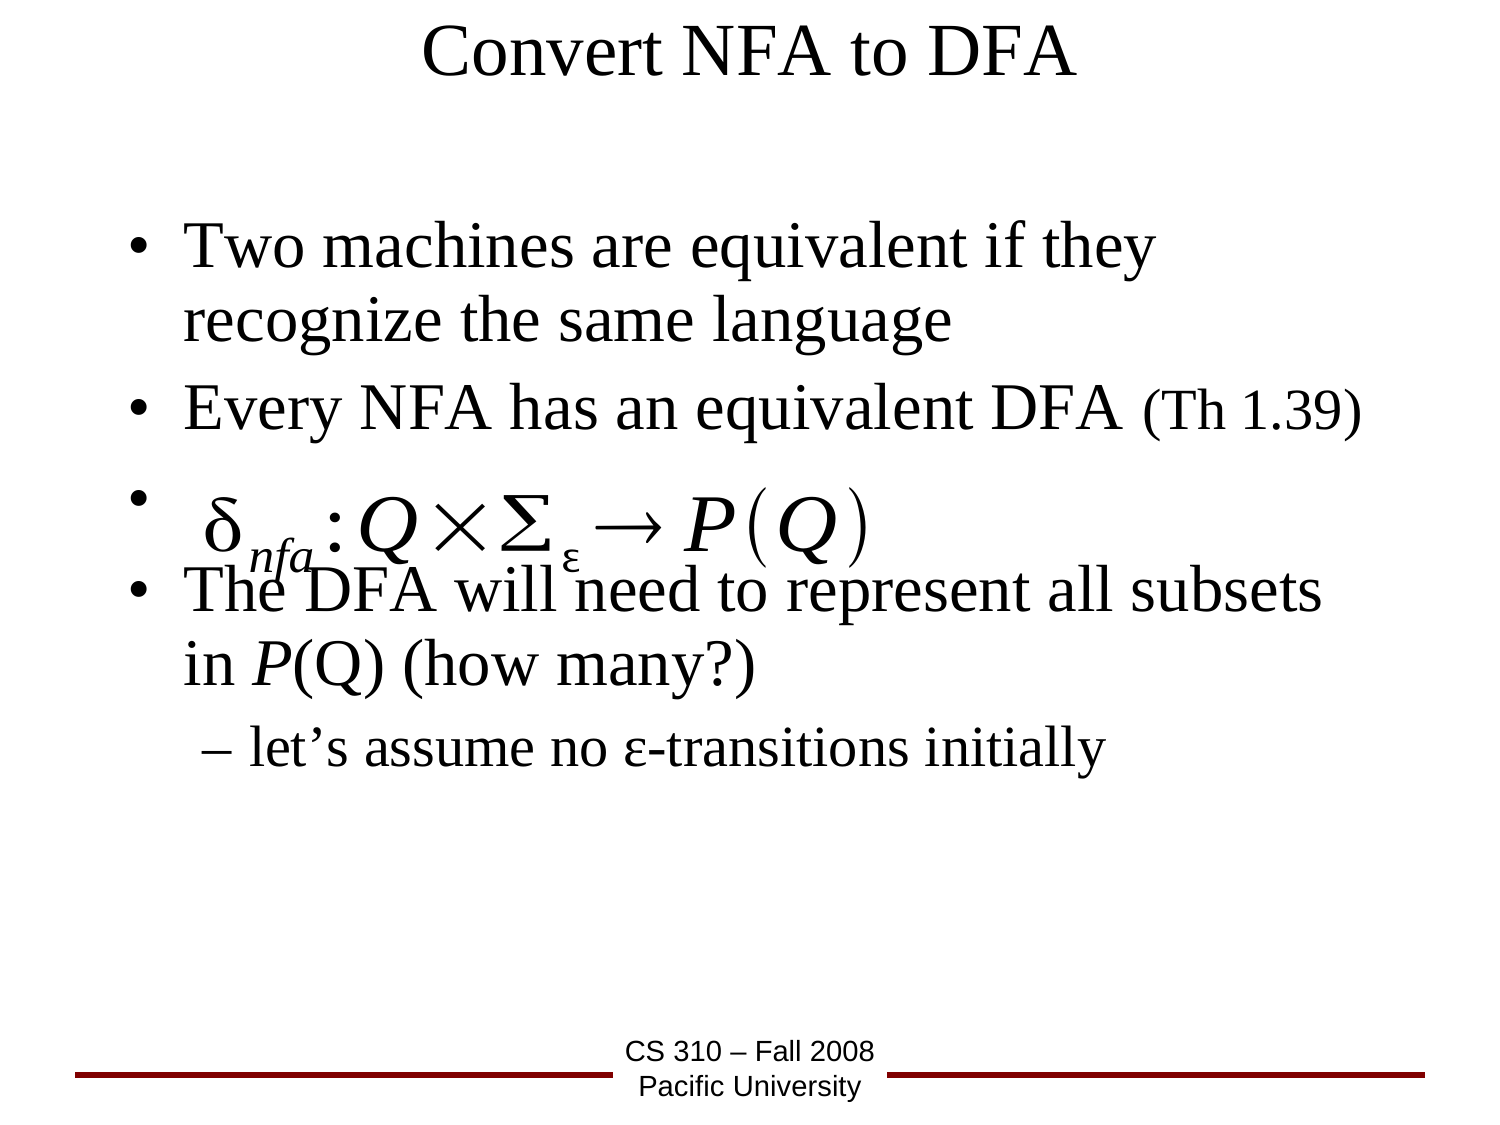

# Convert NFA to DFA
Two machines are equivalent if they recognize the same language
Every NFA has an equivalent DFA (Th 1.39)
The DFA will need to represent all subsets in P(Q) (how many?)
let’s assume no ε-transitions initially